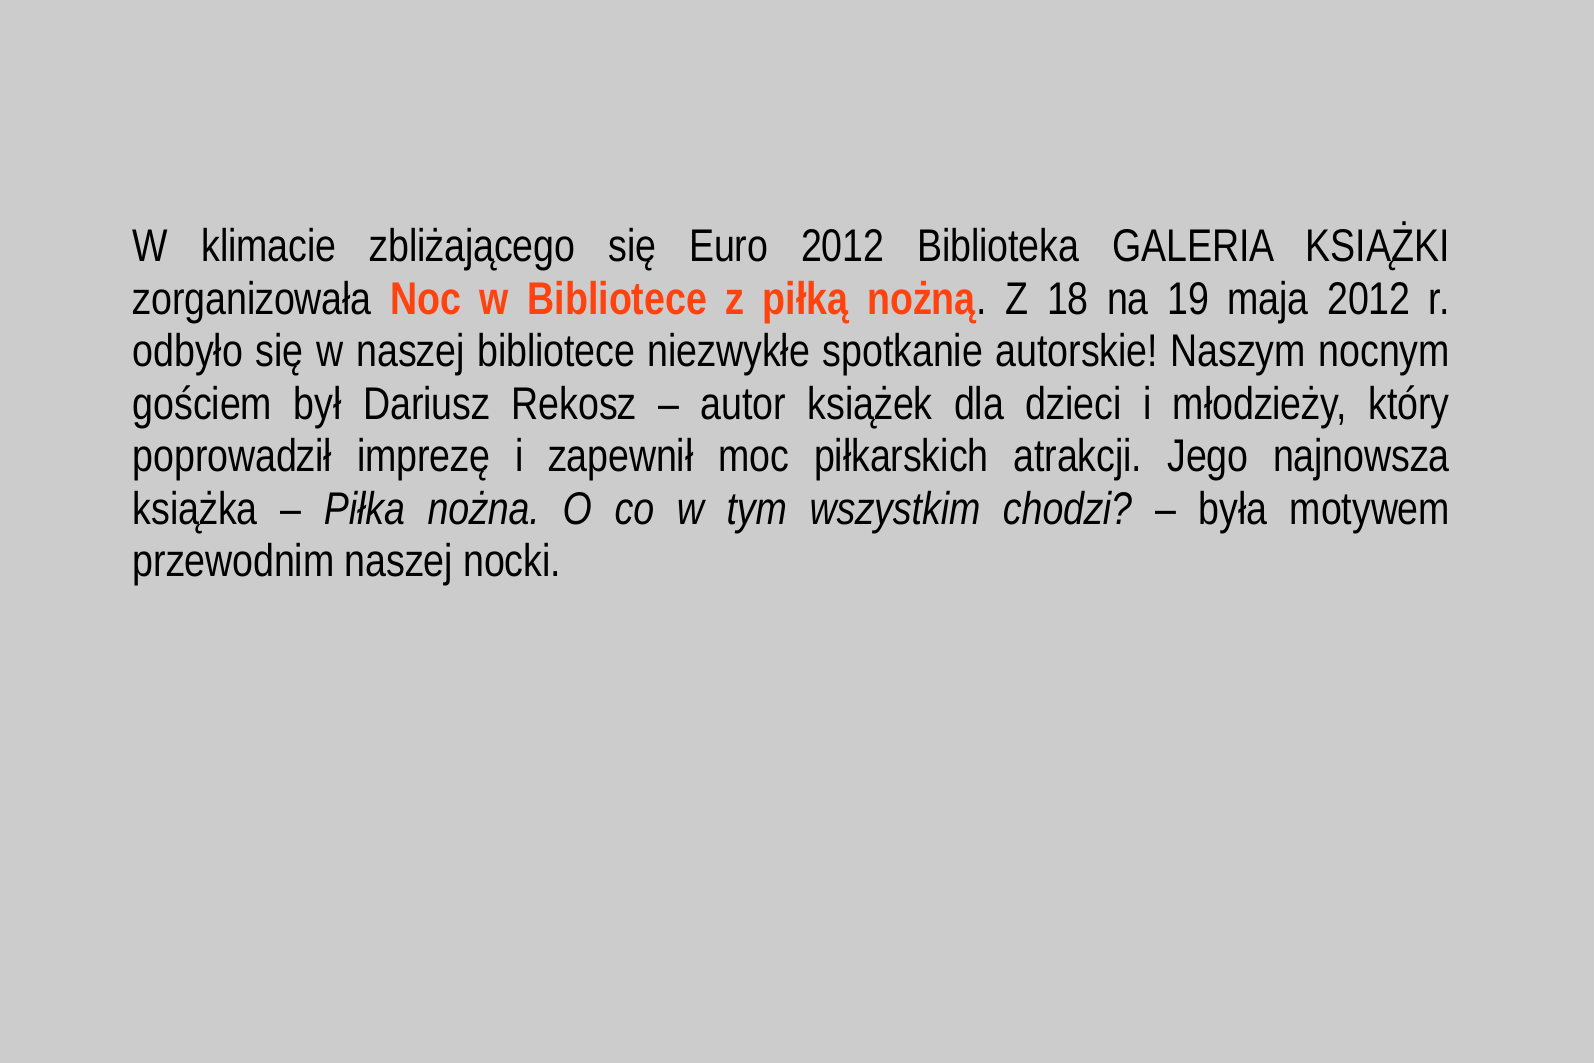

W klimacie zbliżającego się Euro 2012 Biblioteka GALERIA KSIĄŻKI zorganizowała Noc w Bibliotece z piłką nożną. Z 18 na 19 maja 2012 r. odbyło się w naszej bibliotece niezwykłe spotkanie autorskie! Naszym nocnym gościem był Dariusz Rekosz – autor książek dla dzieci i młodzieży, który poprowadził imprezę i zapewnił moc piłkarskich atrakcji. Jego najnowsza książka – Piłka nożna. O co w tym wszystkim chodzi? – była motywem przewodnim naszej nocki.